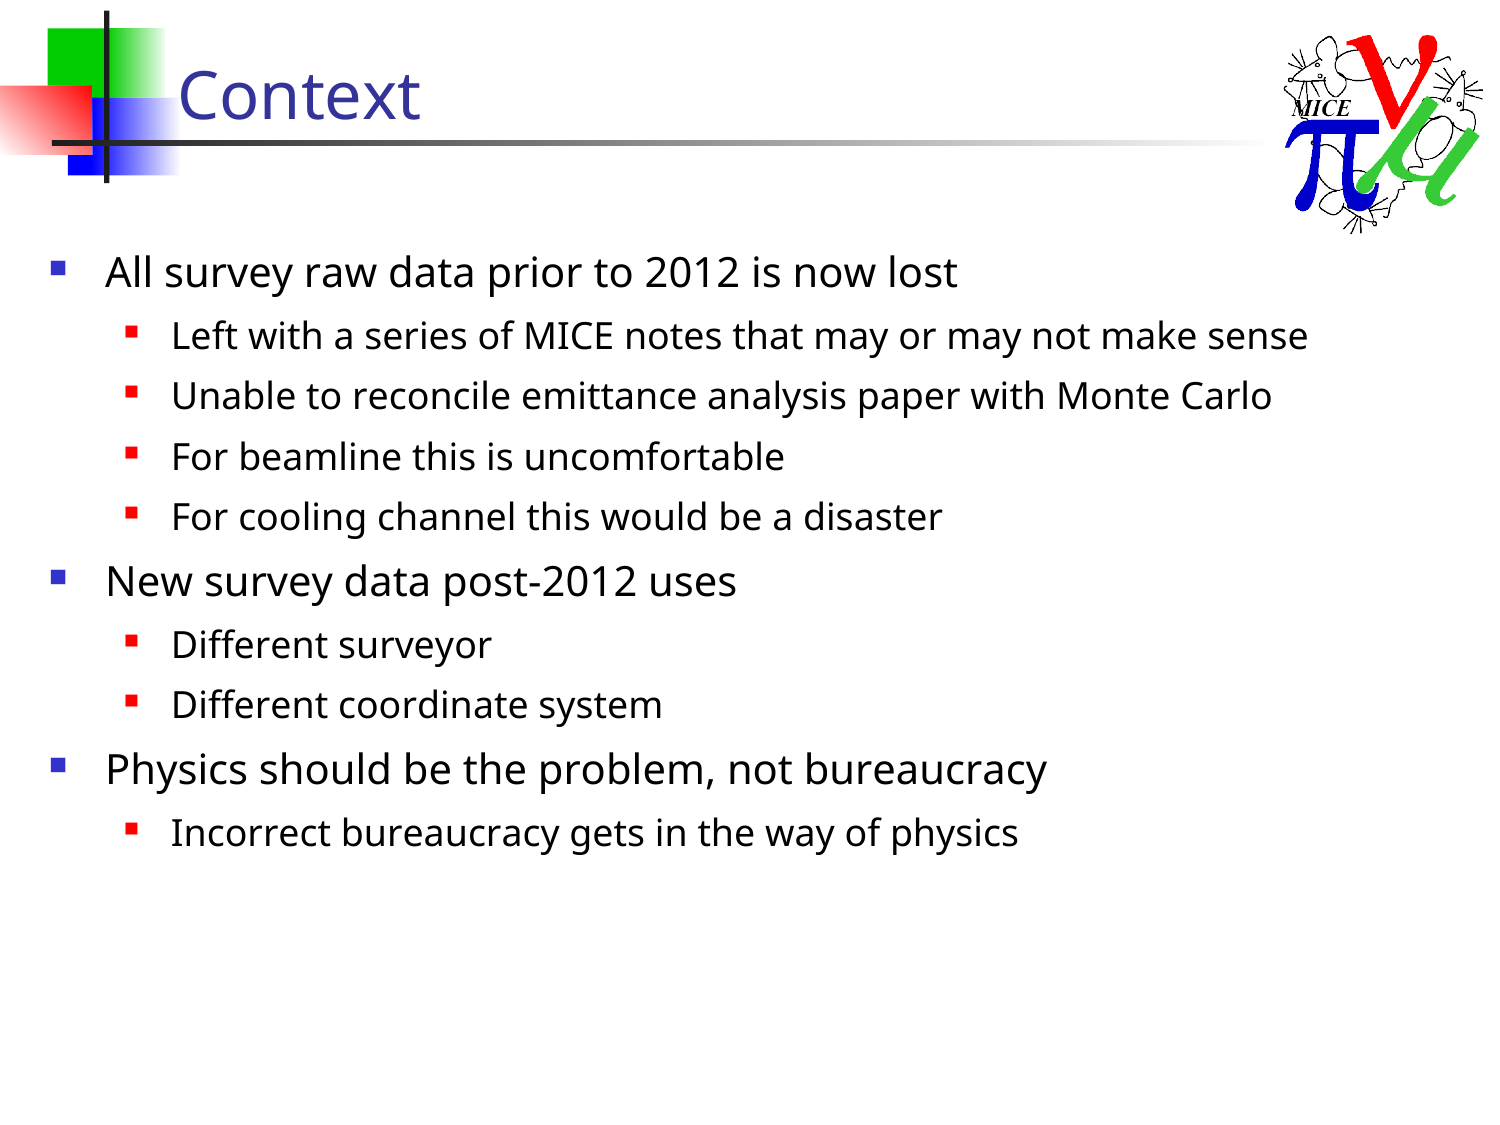

# Context
All survey raw data prior to 2012 is now lost
Left with a series of MICE notes that may or may not make sense
Unable to reconcile emittance analysis paper with Monte Carlo
For beamline this is uncomfortable
For cooling channel this would be a disaster
New survey data post-2012 uses
Different surveyor
Different coordinate system
Physics should be the problem, not bureaucracy
Incorrect bureaucracy gets in the way of physics